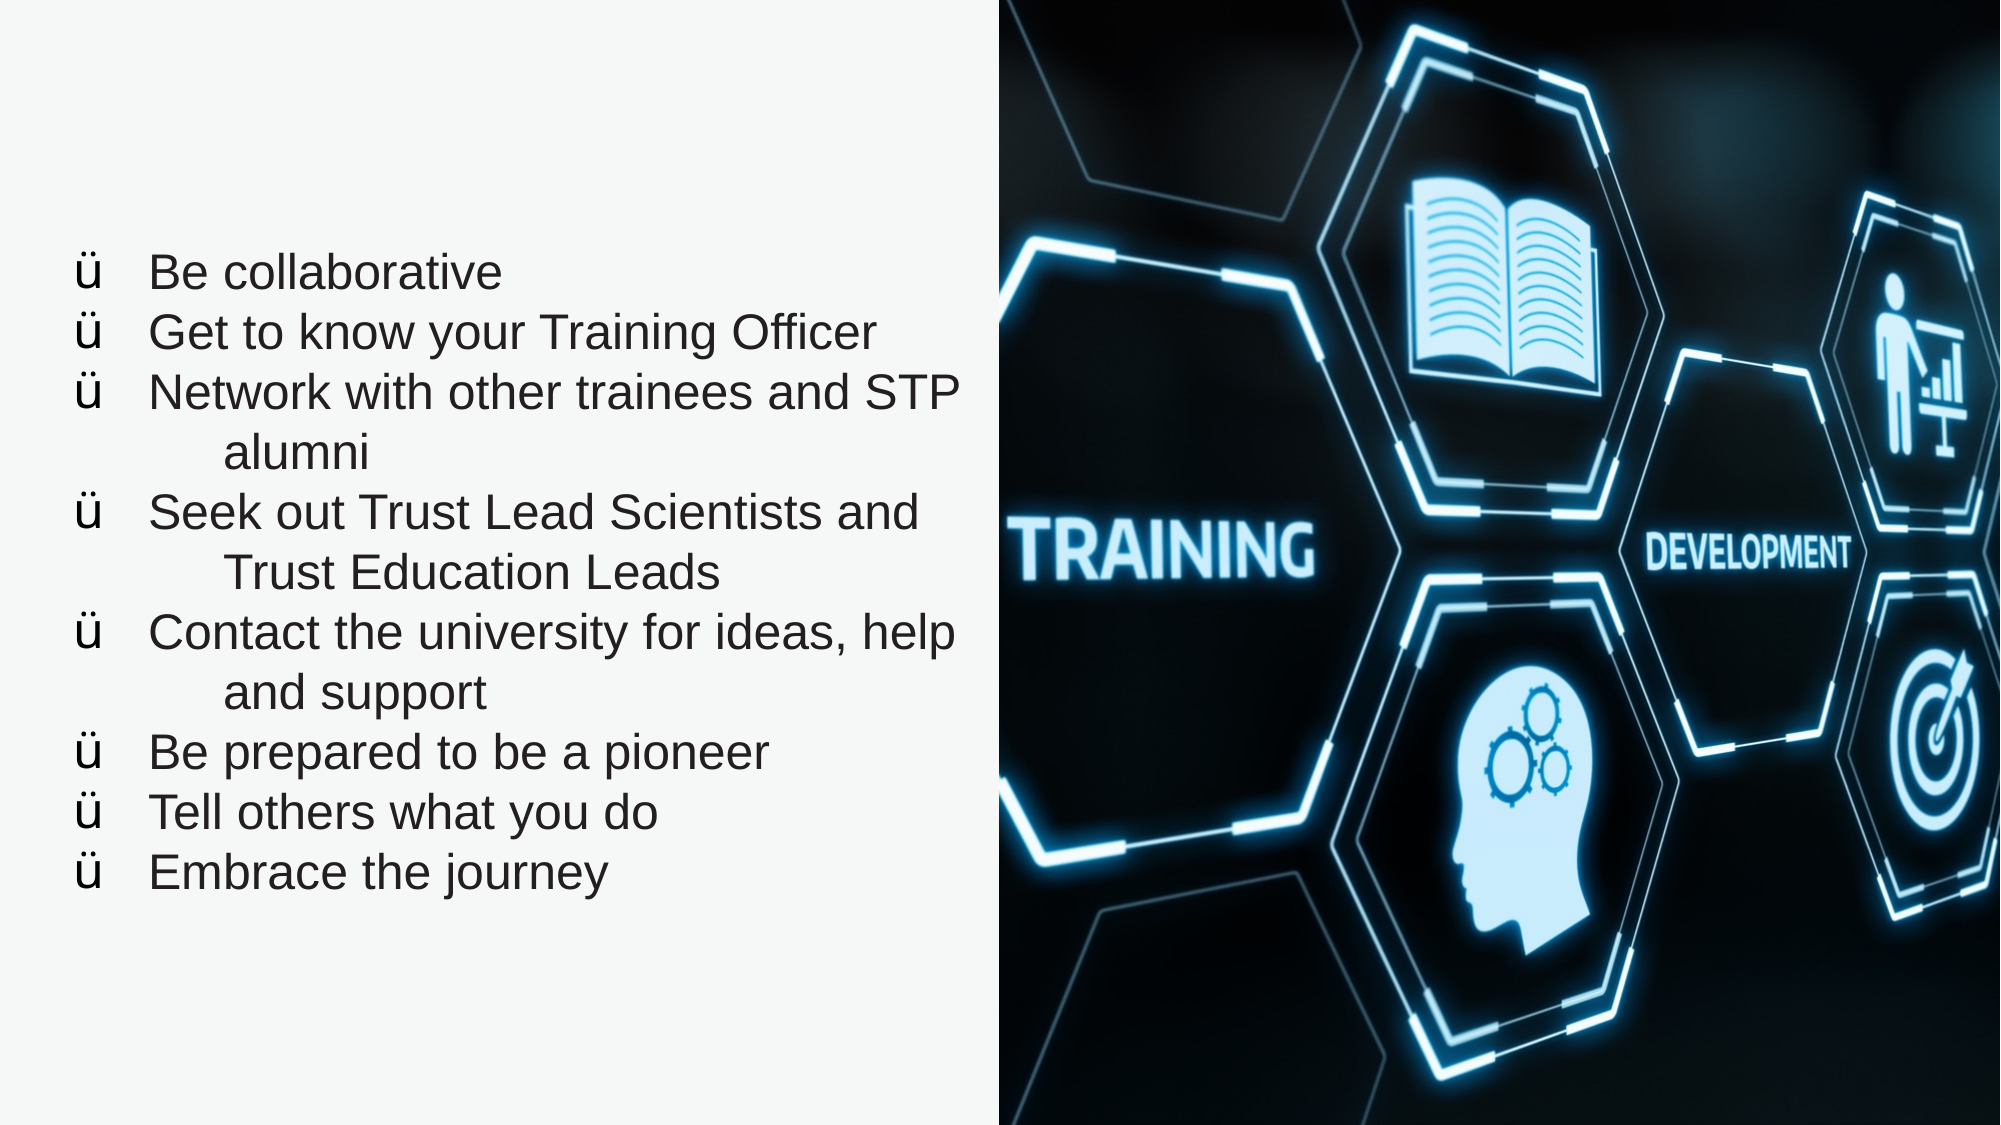

# Top tips for success on the STP
Be collaborative
Get to know your Training Officer
Network with other trainees and STP alumni
Seek out Trust Lead Scientists and Trust Education Leads
Contact the university for ideas, help and support
Be prepared to be a pioneer
Tell others what you do
Embrace the journey